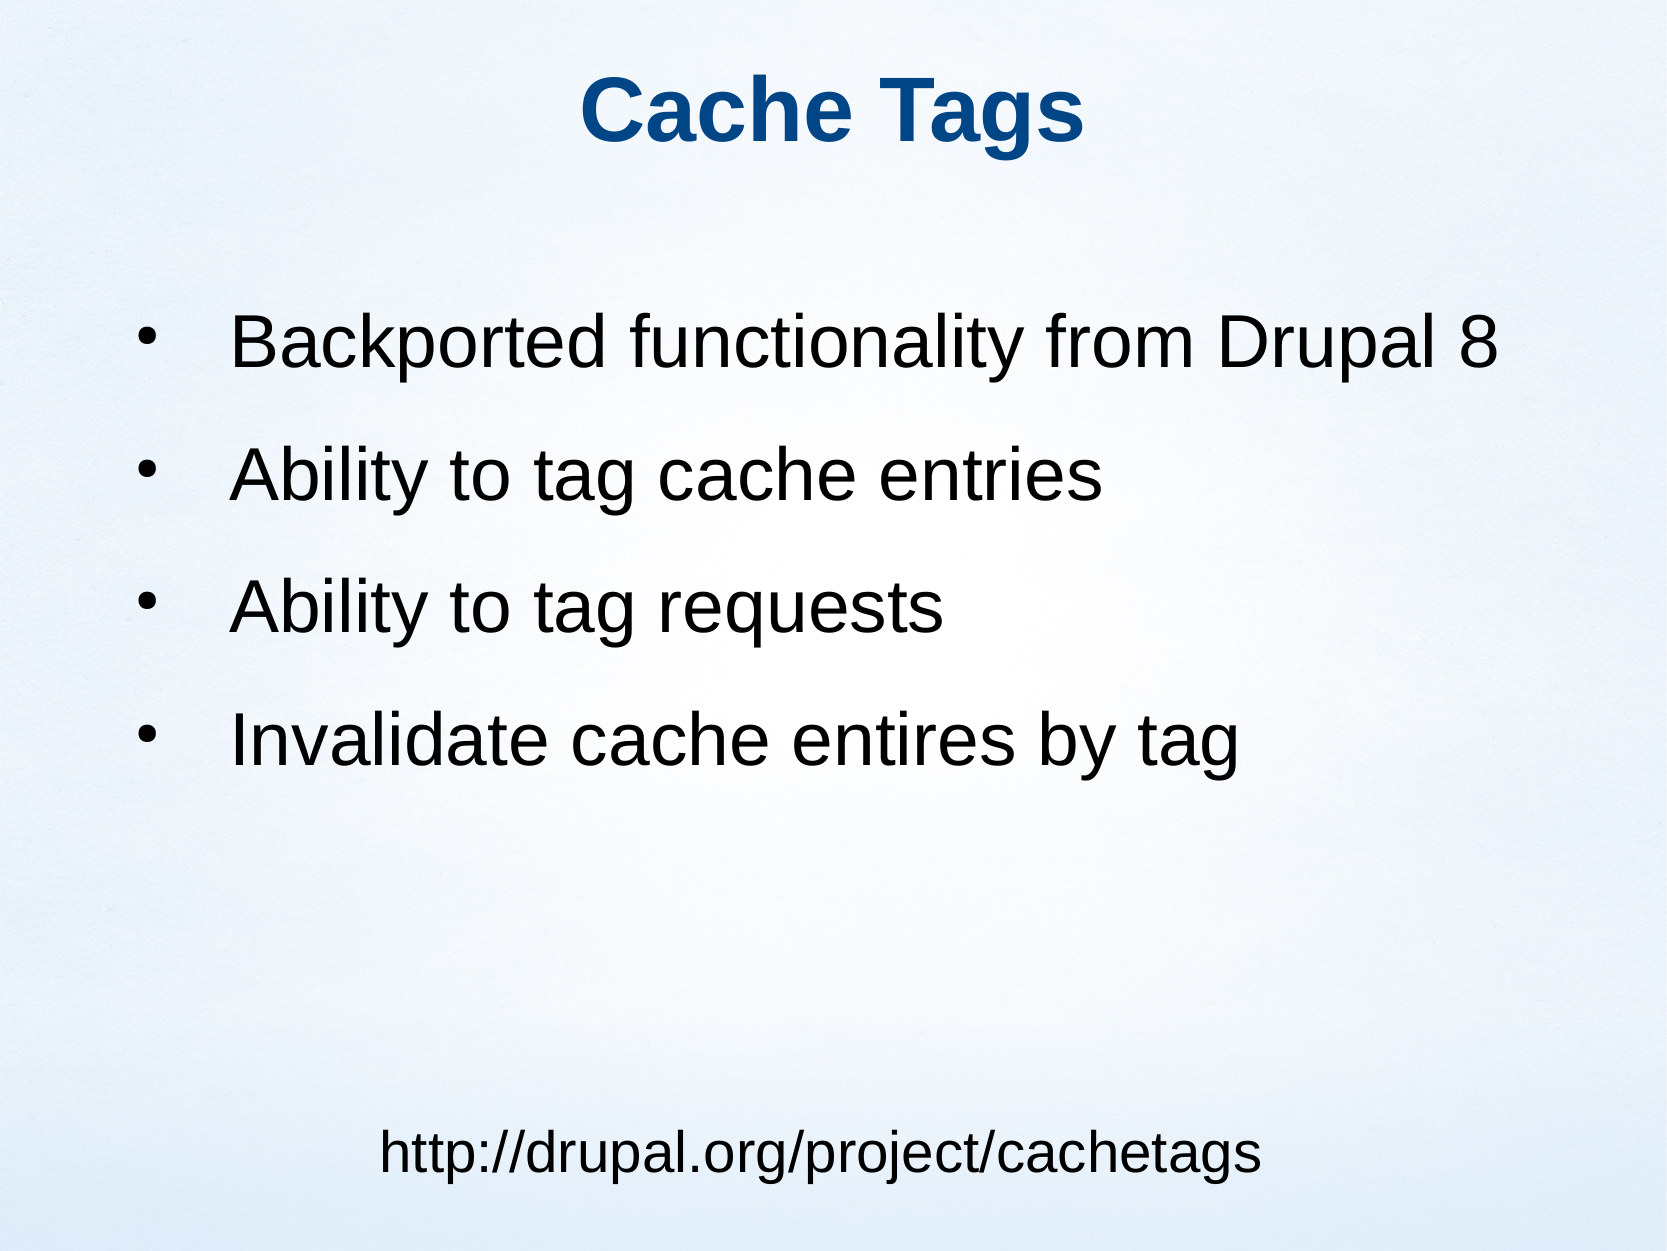

# Cache Tags
Backported functionality from Drupal 8
Ability to tag cache entries
Ability to tag requests
Invalidate cache entires by tag
http://drupal.org/project/cachetags